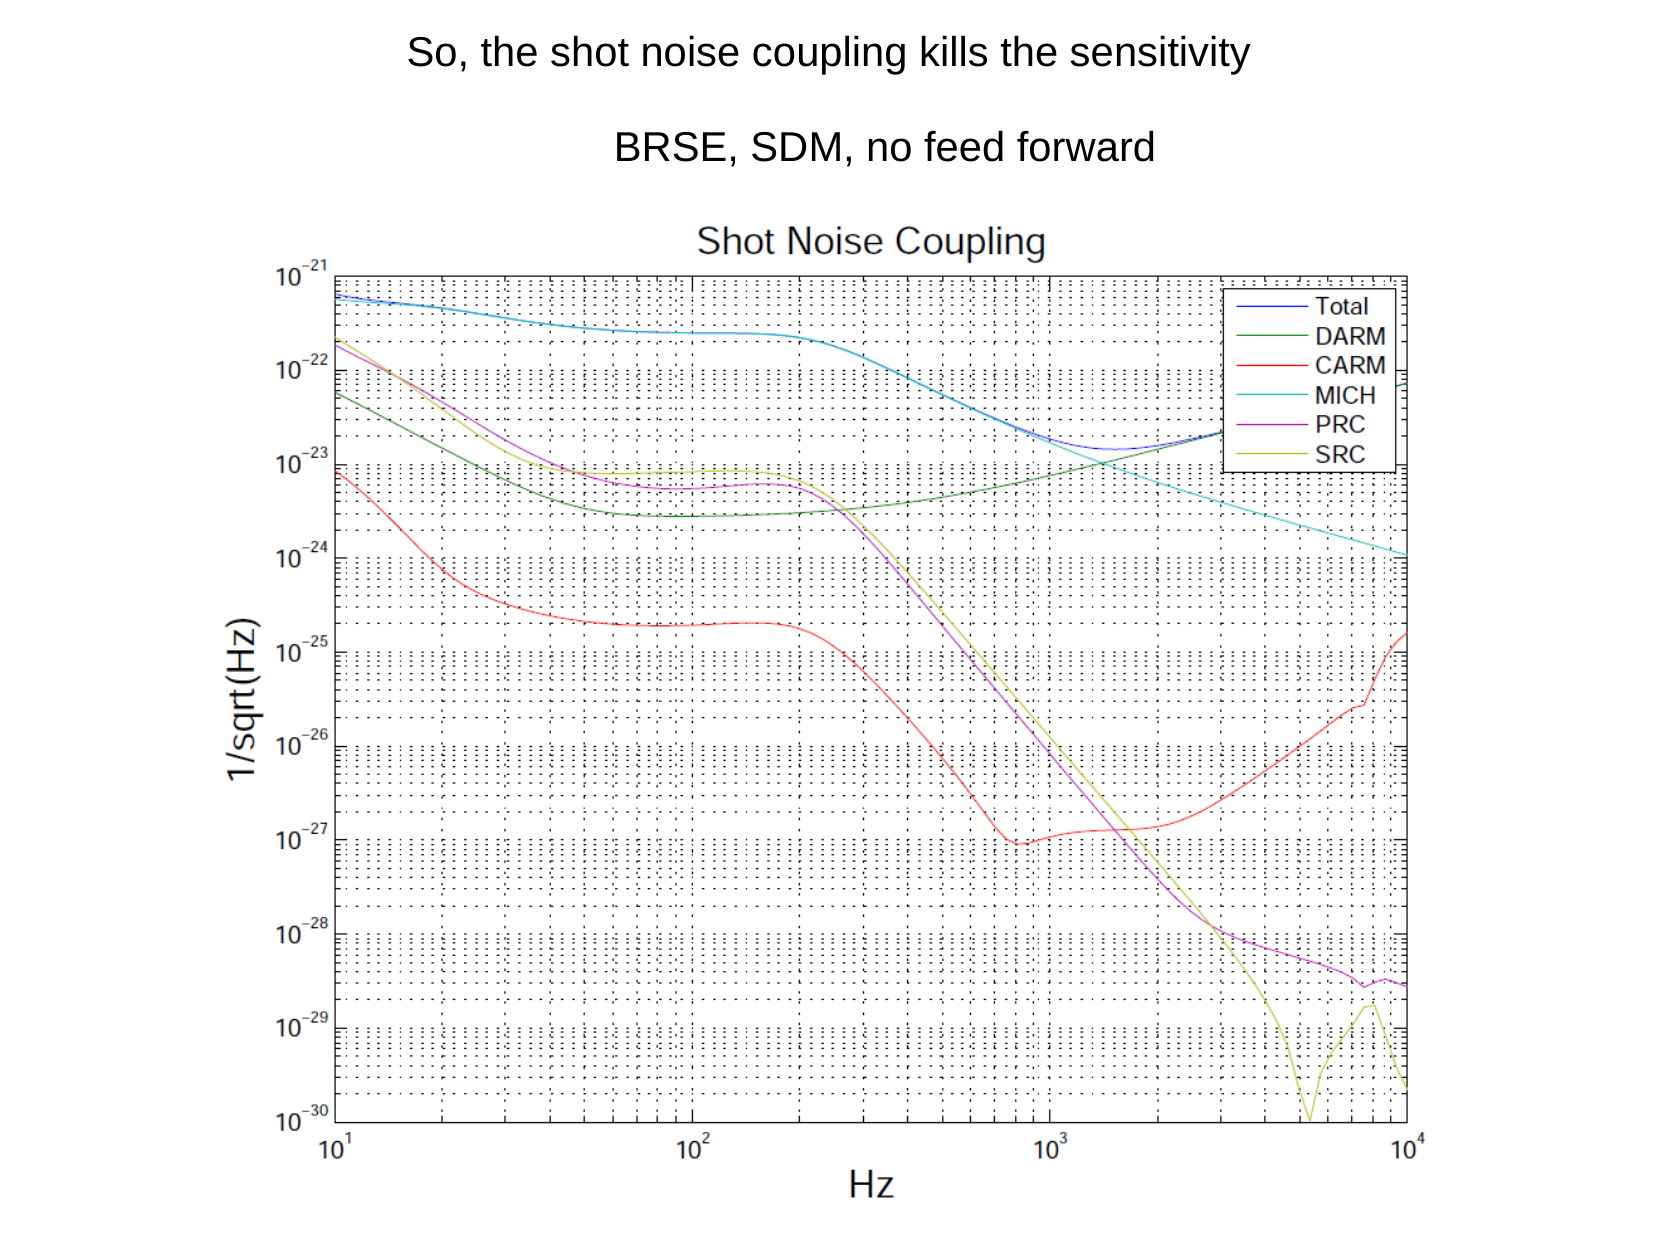

So, the shot noise coupling kills the sensitivity
BRSE, SDM, no feed forward